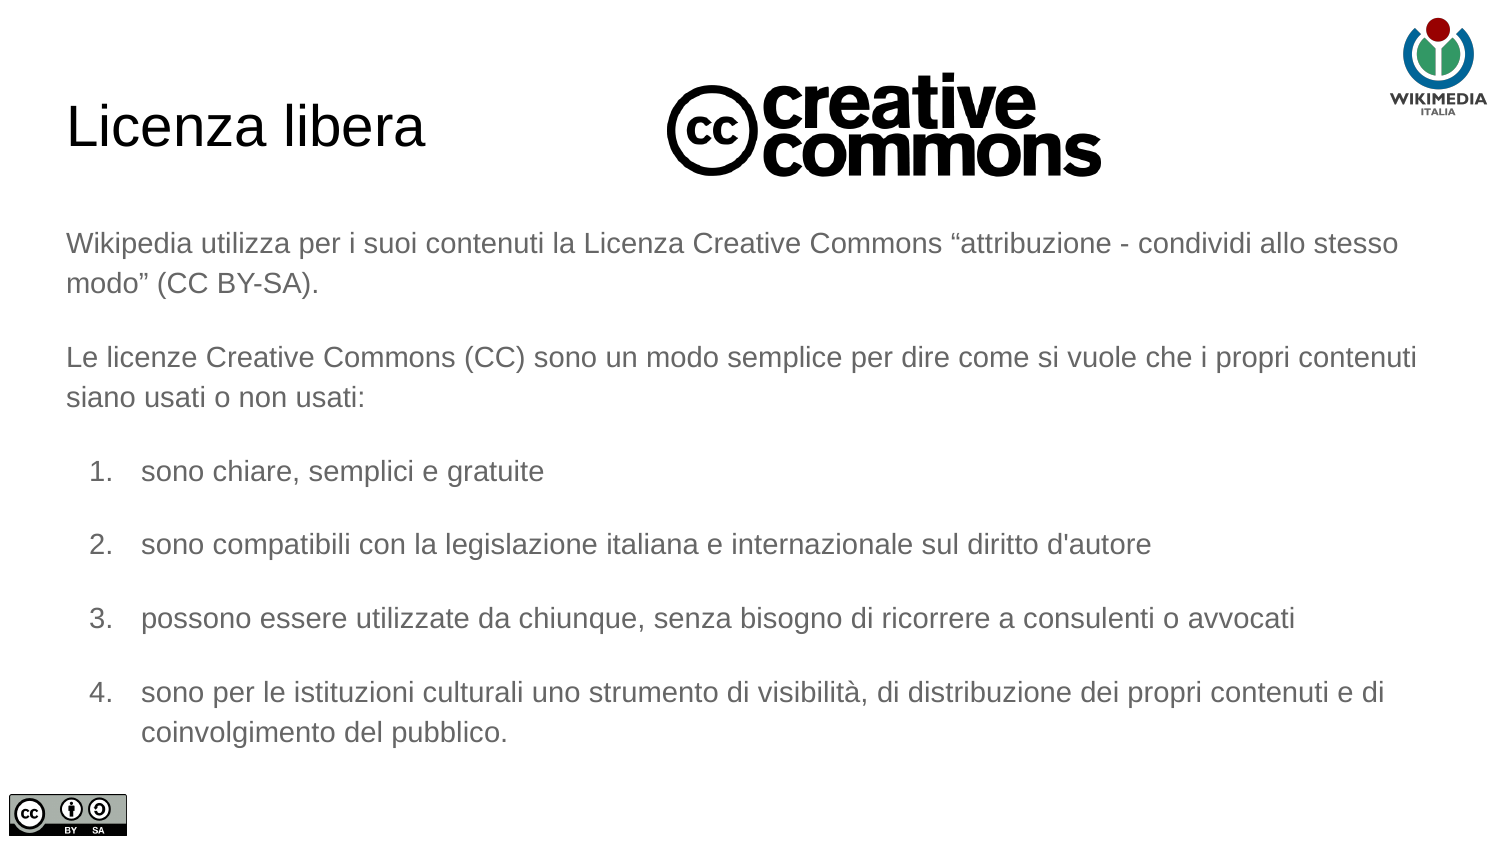

# Licenza libera
Wikipedia utilizza per i suoi contenuti la Licenza Creative Commons “attribuzione - condividi allo stesso modo” (CC BY-SA).
Le licenze Creative Commons (CC) sono un modo semplice per dire come si vuole che i propri contenuti siano usati o non usati:
sono chiare, semplici e gratuite
sono compatibili con la legislazione italiana e internazionale sul diritto d'autore
possono essere utilizzate da chiunque, senza bisogno di ricorrere a consulenti o avvocati
sono per le istituzioni culturali uno strumento di visibilità, di distribuzione dei propri contenuti e di coinvolgimento del pubblico.